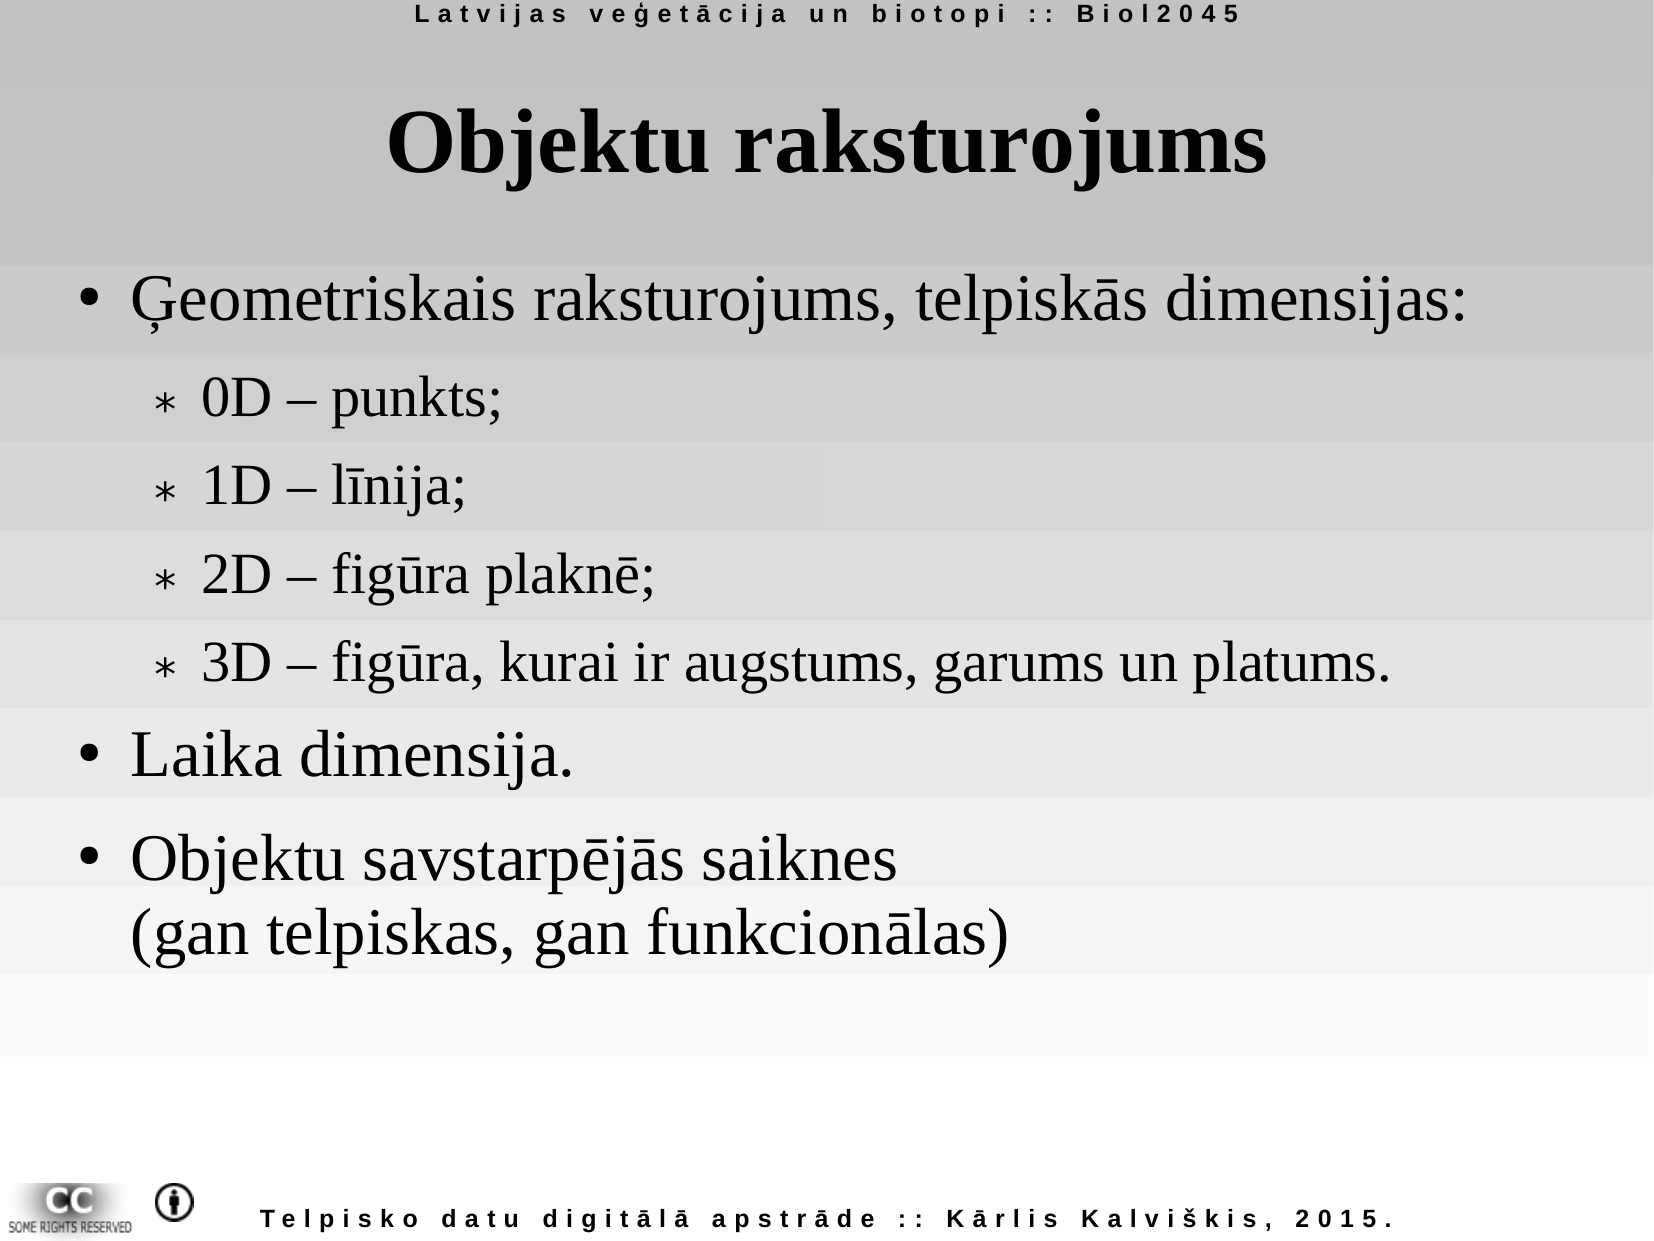

# Objektu raksturojums
Ģeometriskais raksturojums, telpiskās dimensijas:
0D – punkts;
1D – līnija;
2D – figūra plaknē;
3D – figūra, kurai ir augstums, garums un platums.
Laika dimensija.
Objektu savstarpējās saiknes
(gan telpiskas, gan funkcionālas)